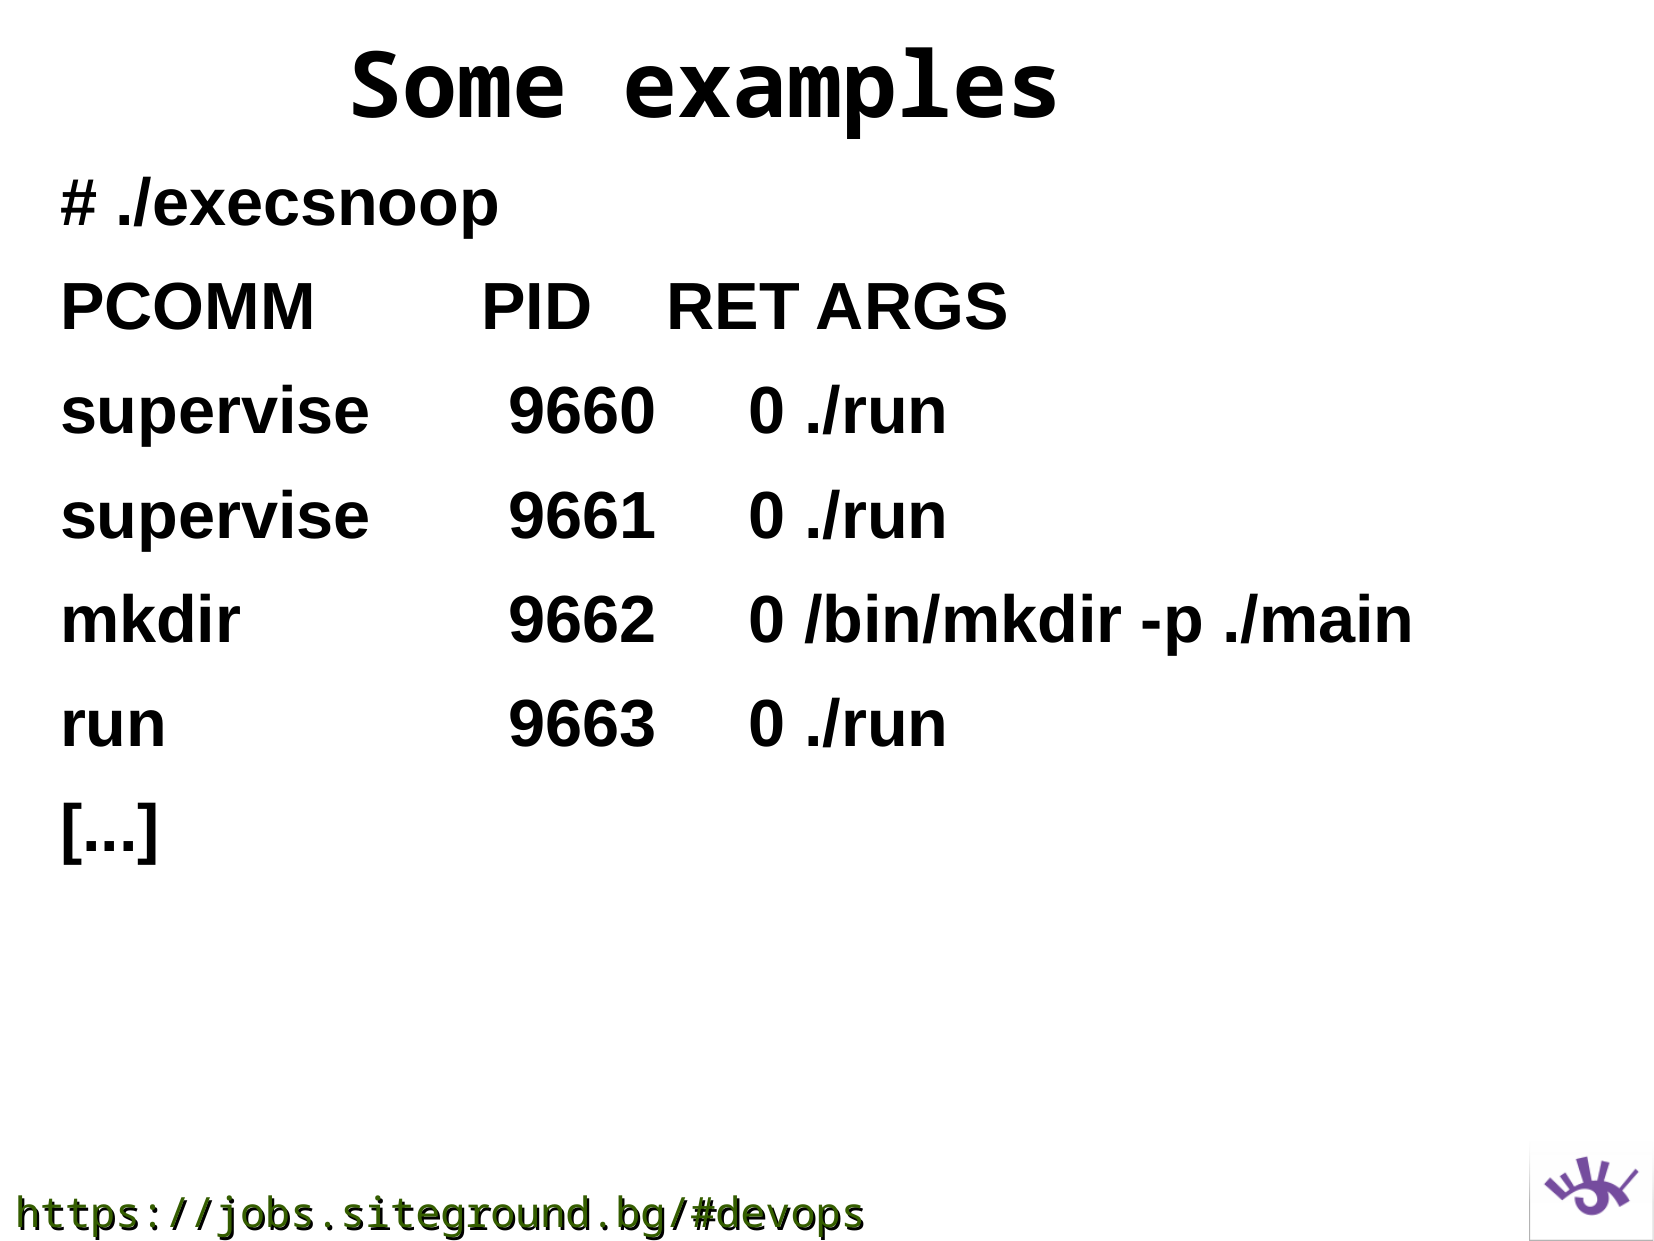

# Some examples
# ./execsnoop
PCOMM PID RET ARGS
supervise	 9660 0 ./run
supervise 	 9661 0 ./run
mkdir			 9662 0 /bin/mkdir -p ./main
run 		 9663 0 ./run
[...]
https://jobs.siteground.bg/#devops